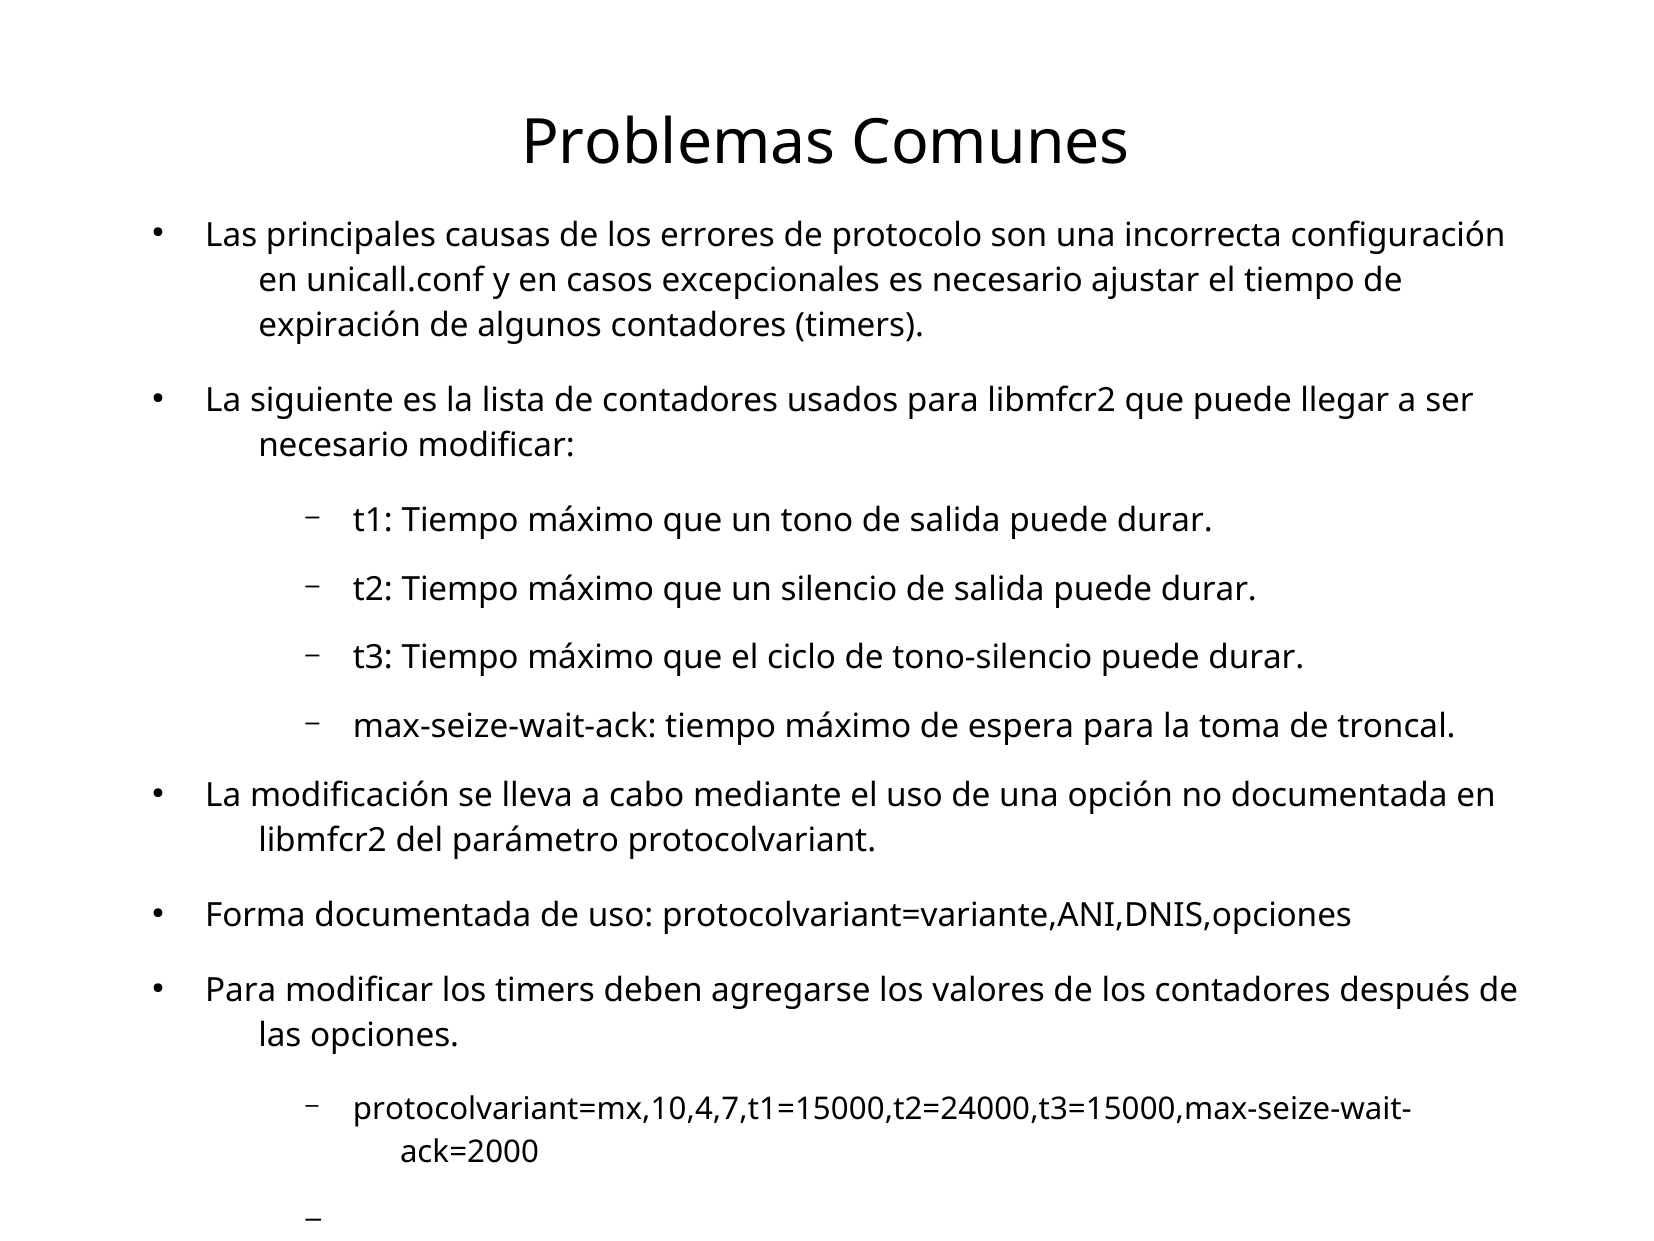

# Problemas Comunes
Las principales causas de los errores de protocolo son una incorrecta configuración en unicall.conf y en casos excepcionales es necesario ajustar el tiempo de expiración de algunos contadores (timers).
La siguiente es la lista de contadores usados para libmfcr2 que puede llegar a ser necesario modificar:
t1: Tiempo máximo que un tono de salida puede durar.
t2: Tiempo máximo que un silencio de salida puede durar.
t3: Tiempo máximo que el ciclo de tono-silencio puede durar.
max-seize-wait-ack: tiempo máximo de espera para la toma de troncal.
La modificación se lleva a cabo mediante el uso de una opción no documentada en libmfcr2 del parámetro protocolvariant.
Forma documentada de uso: protocolvariant=variante,ANI,DNIS,opciones
Para modificar los timers deben agregarse los valores de los contadores después de las opciones.
protocolvariant=mx,10,4,7,t1=15000,t2=24000,t3=15000,max-seize-wait-ack=2000